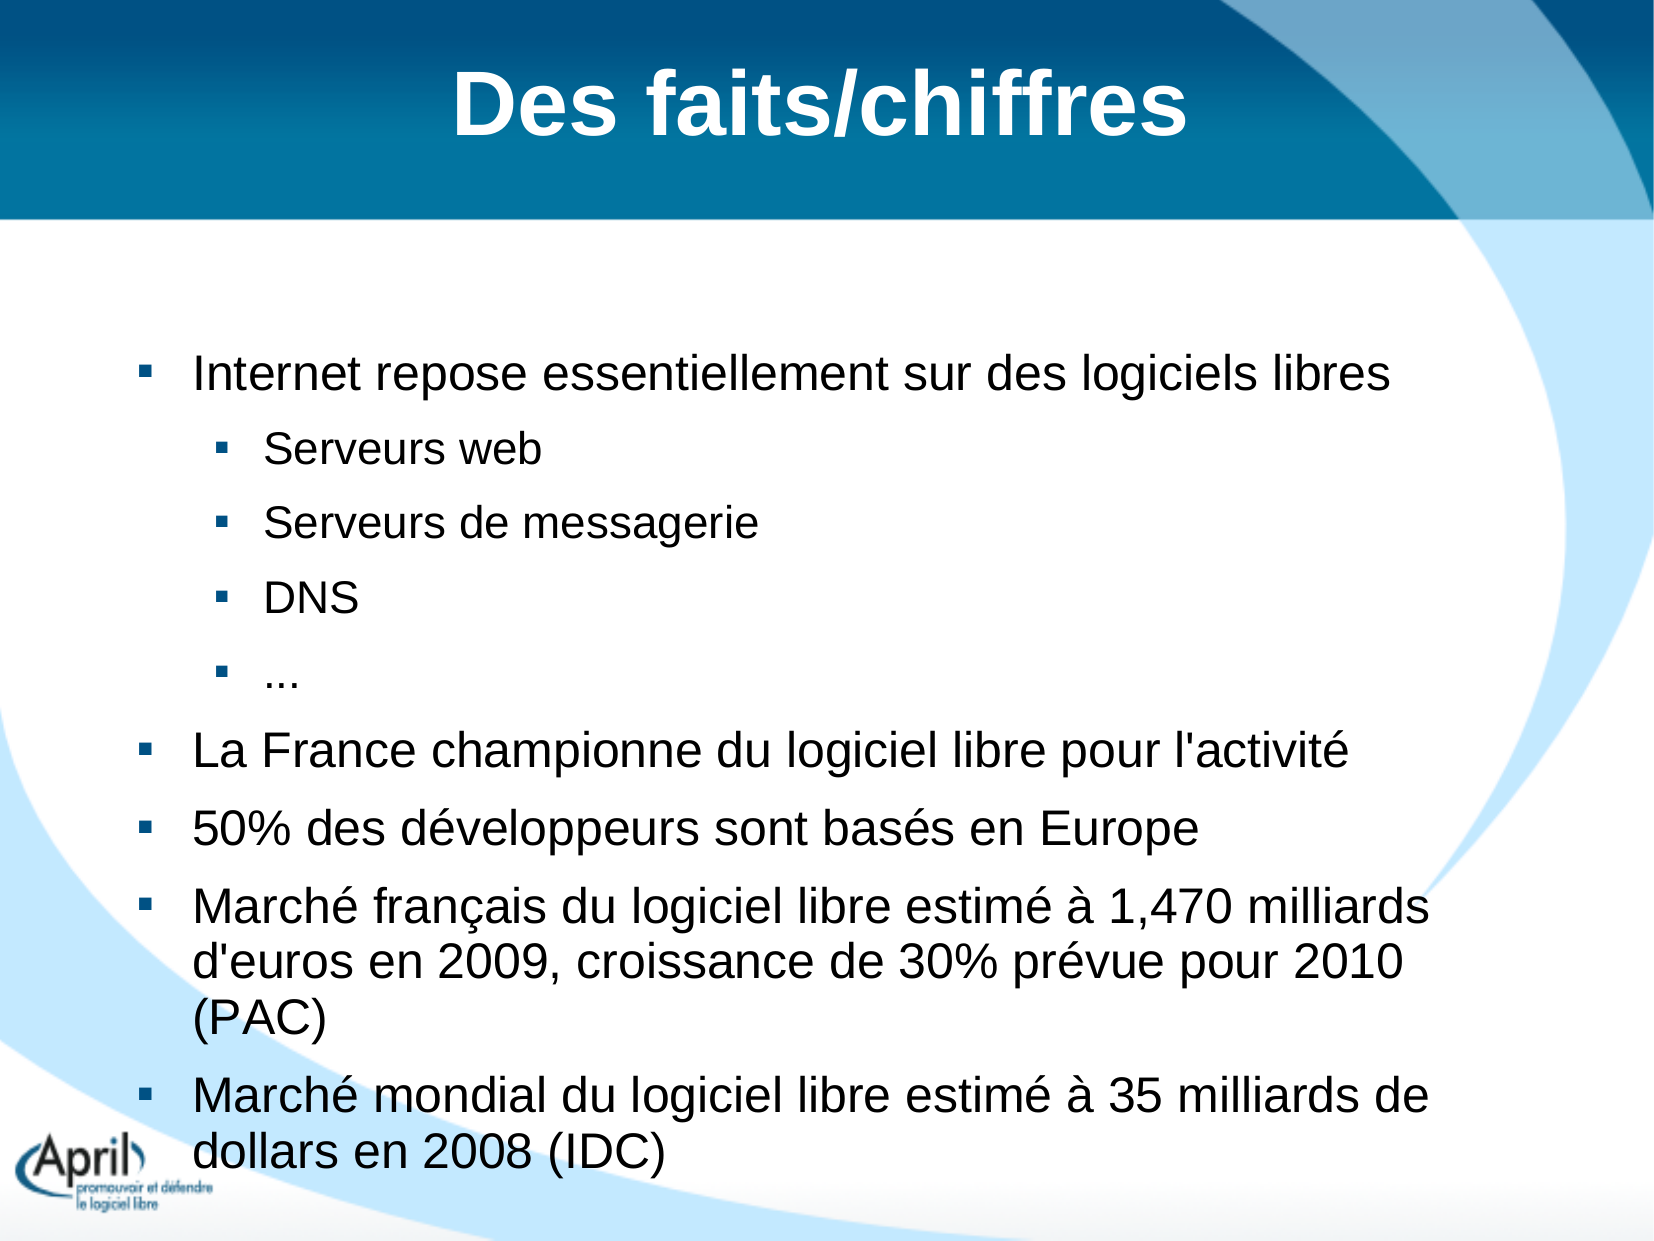

# Des faits/chiffres
Internet repose essentiellement sur des logiciels libres
Serveurs web
Serveurs de messagerie
DNS
...
La France championne du logiciel libre pour l'activité
50% des développeurs sont basés en Europe
Marché français du logiciel libre estimé à 1,470 milliards d'euros en 2009, croissance de 30% prévue pour 2010 (PAC)
Marché mondial du logiciel libre estimé à 35 milliards de dollars en 2008 (IDC)